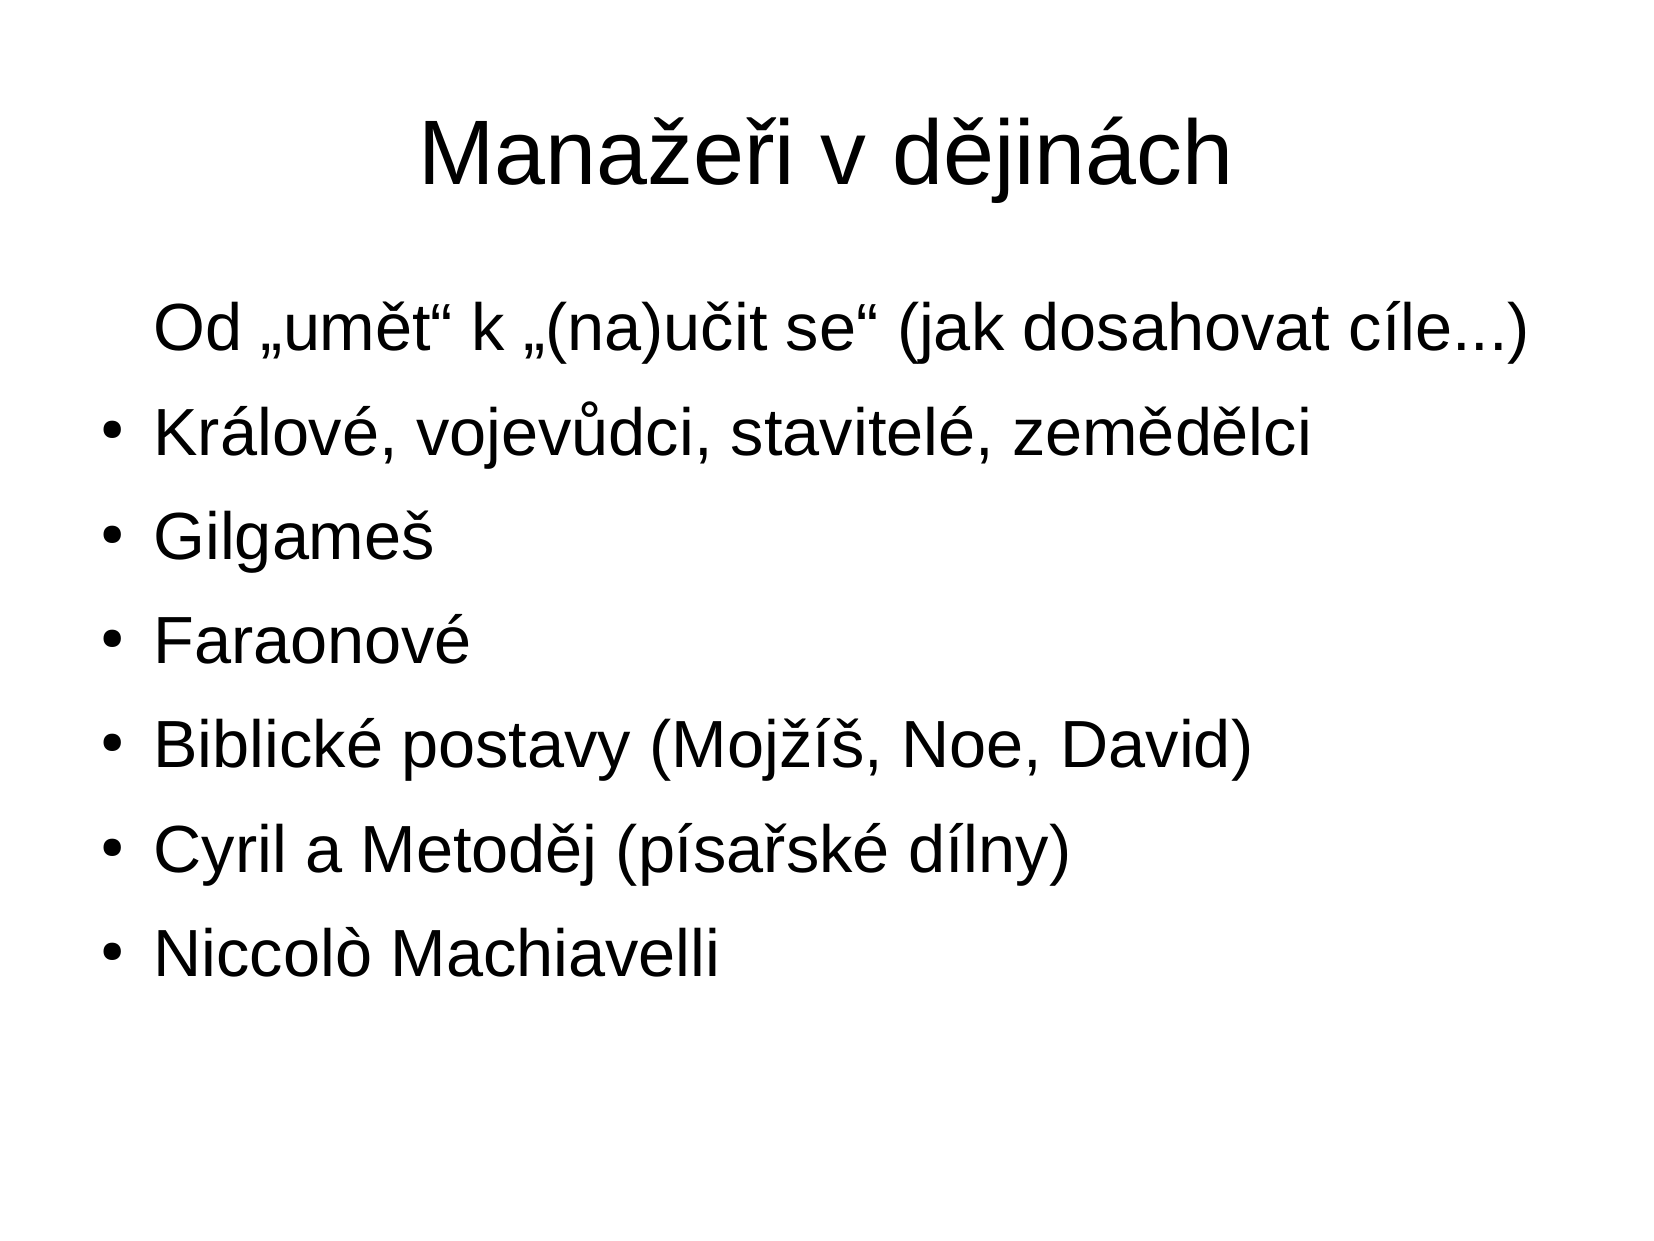

# Manažeři v dějinách
Od „umět“ k „(na)učit se“ (jak dosahovat cíle...)
Králové, vojevůdci, stavitelé, zemědělci
Gilgameš
Faraonové
Biblické postavy (Mojžíš, Noe, David)
Cyril a Metoděj (písařské dílny)
Niccolò Machiavelli